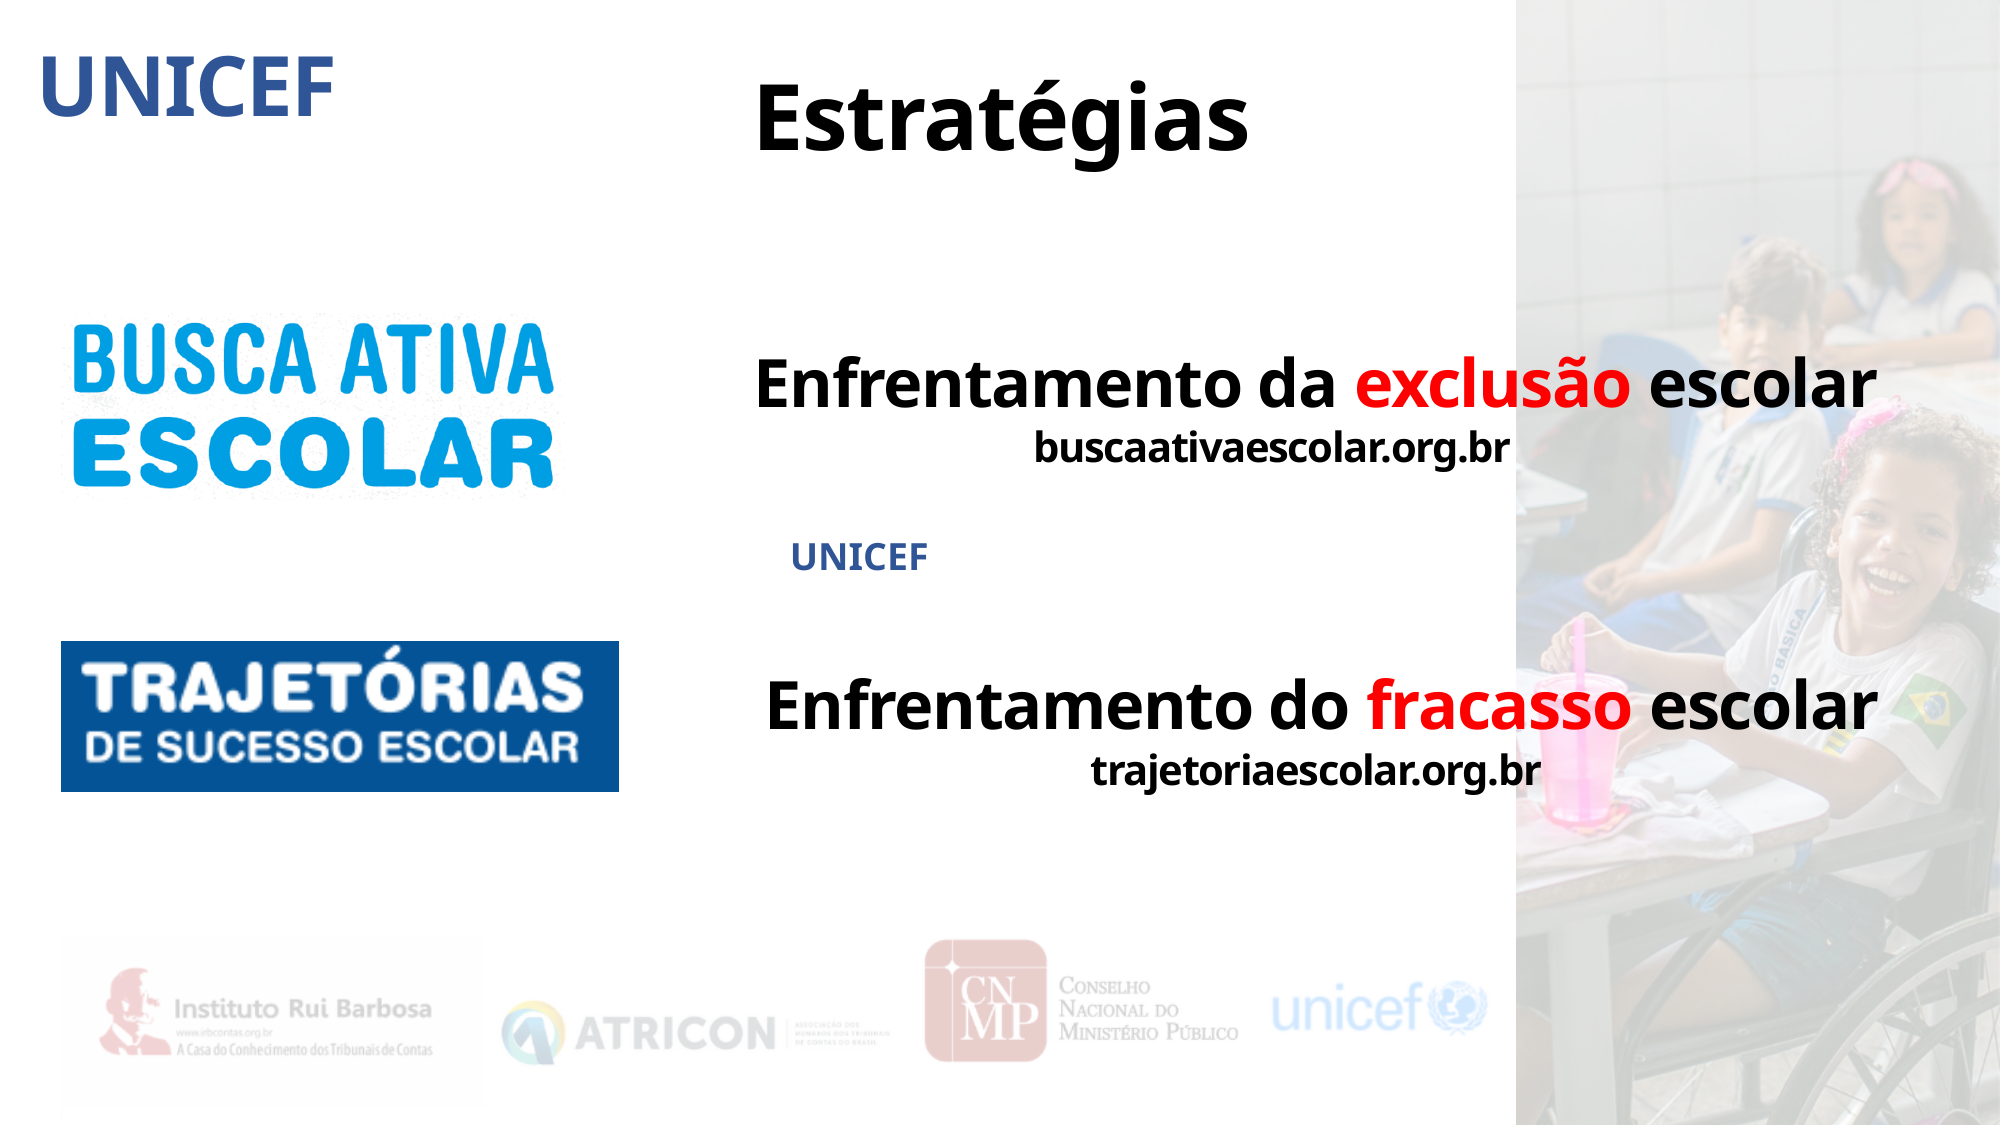

UNICEF
# Estratégias
Enfrentamento da exclusão escolar
 buscaativaescolar.org.br
UNICEF
Enfrentamento do fracasso escolar
 trajetoriaescolar.org.br